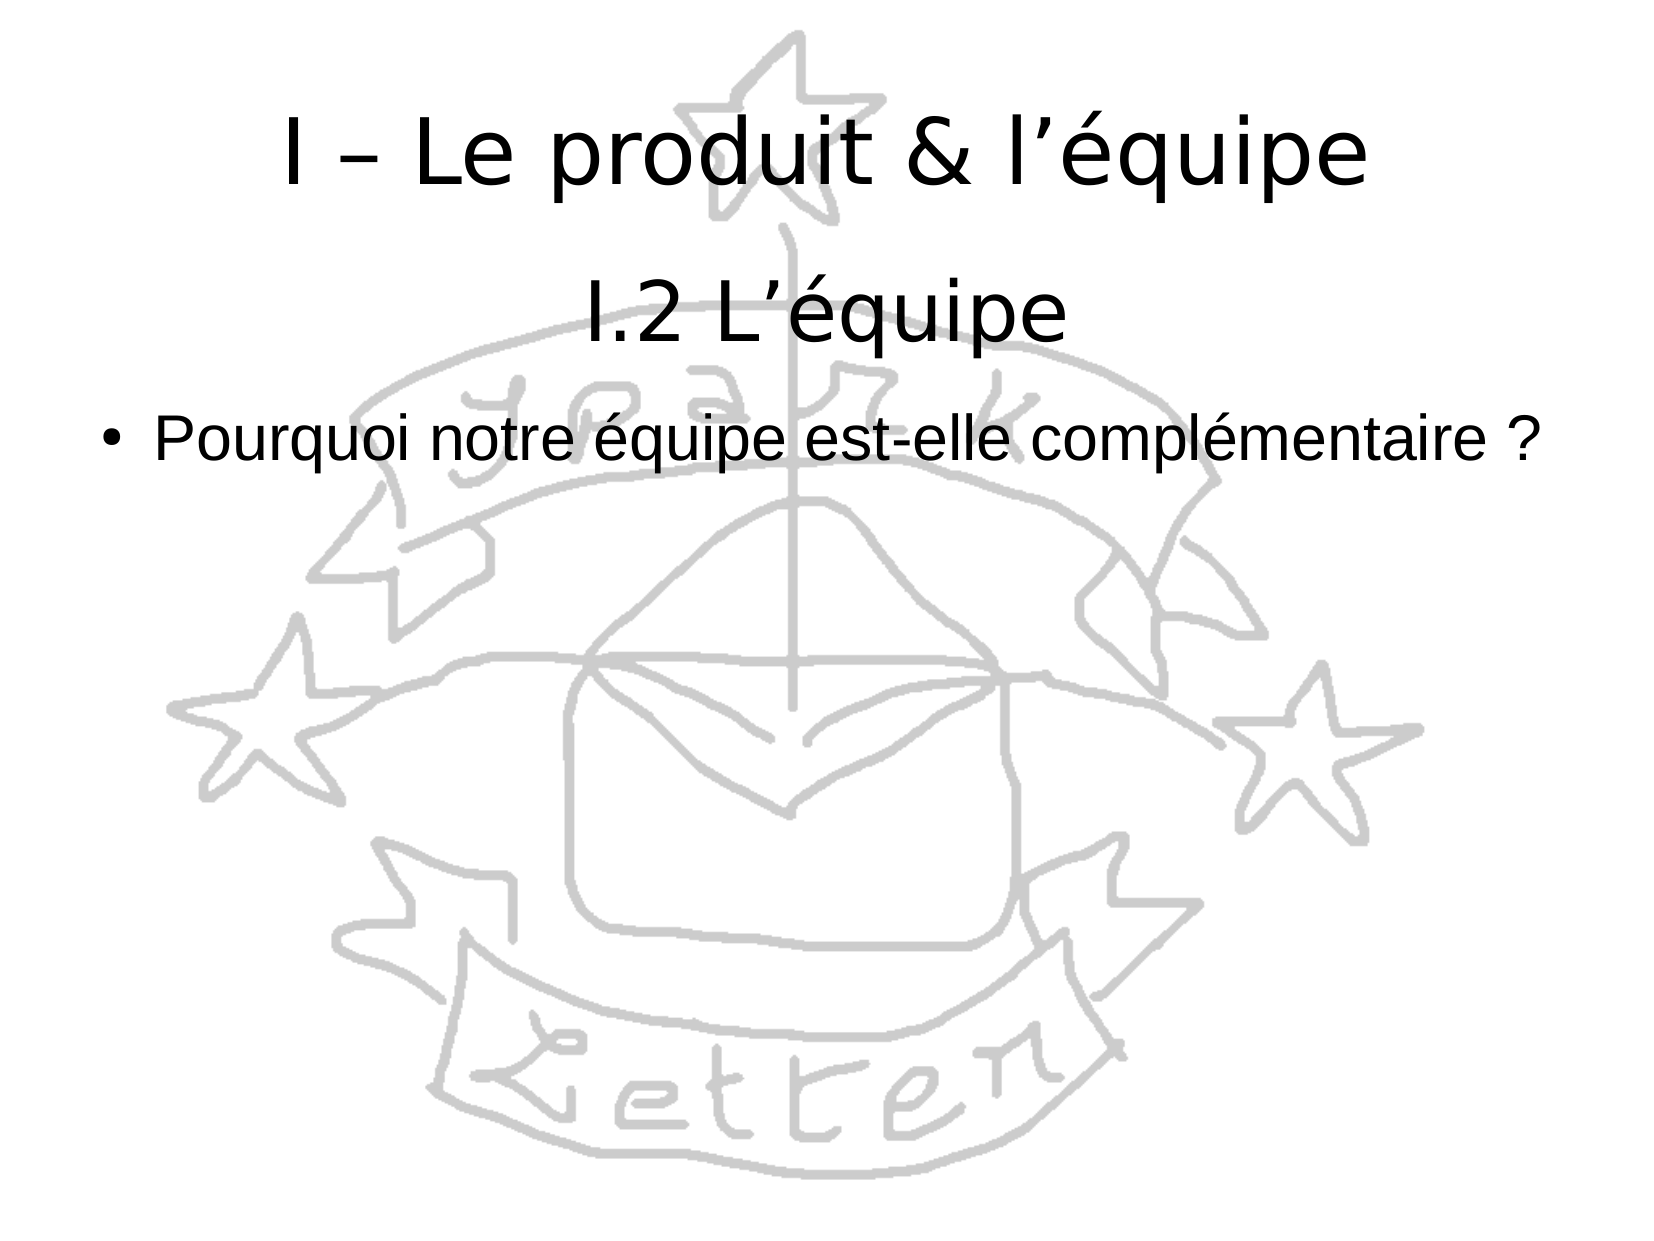

# I – Le produit & l’équipe
I.2 L’équipe
Pourquoi notre équipe est-elle complémentaire ?